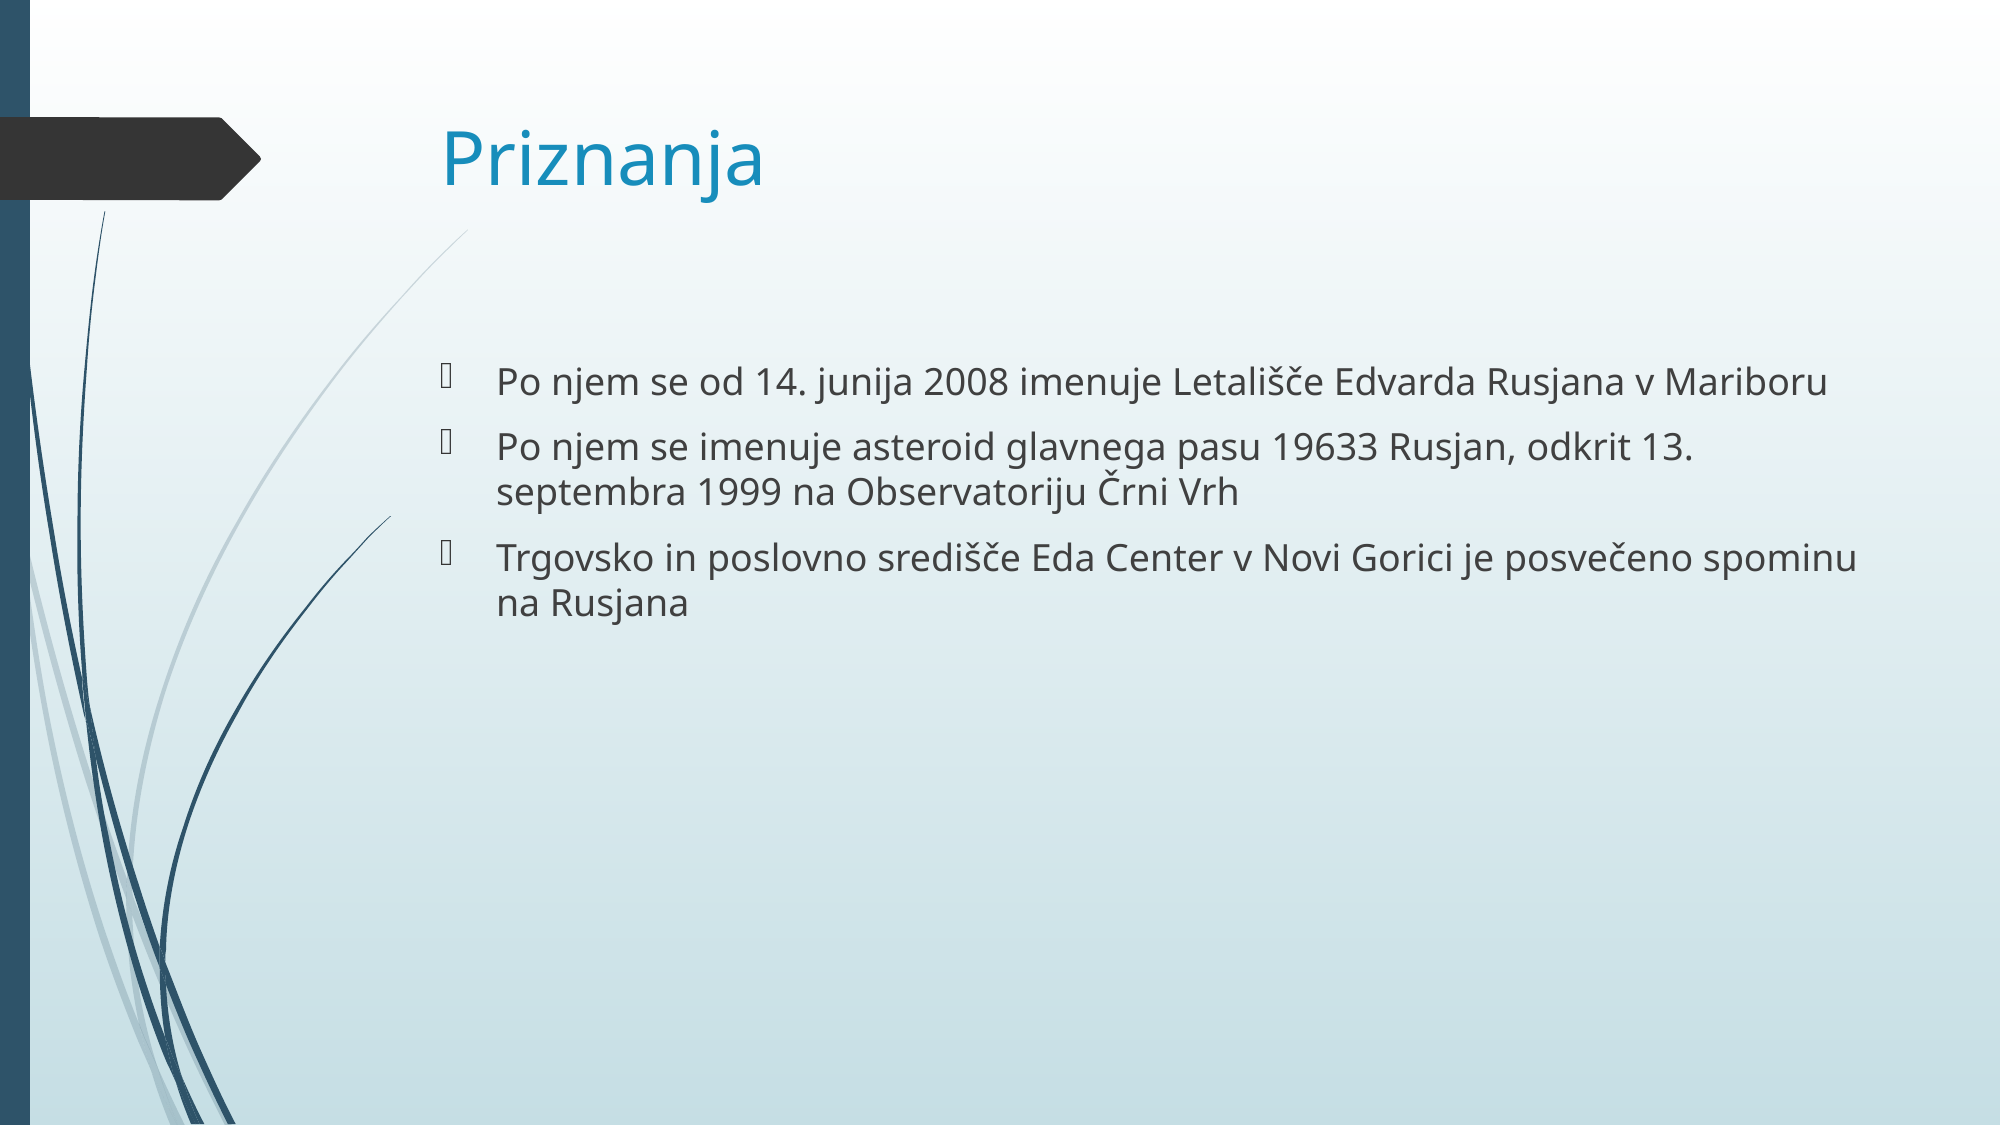

# Priznanja
Po njem se od 14. junija 2008 imenuje Letališče Edvarda Rusjana v Mariboru
Po njem se imenuje asteroid glavnega pasu 19633 Rusjan, odkrit 13. septembra 1999 na Observatoriju Črni Vrh
Trgovsko in poslovno središče Eda Center v Novi Gorici je posvečeno spominu na Rusjana